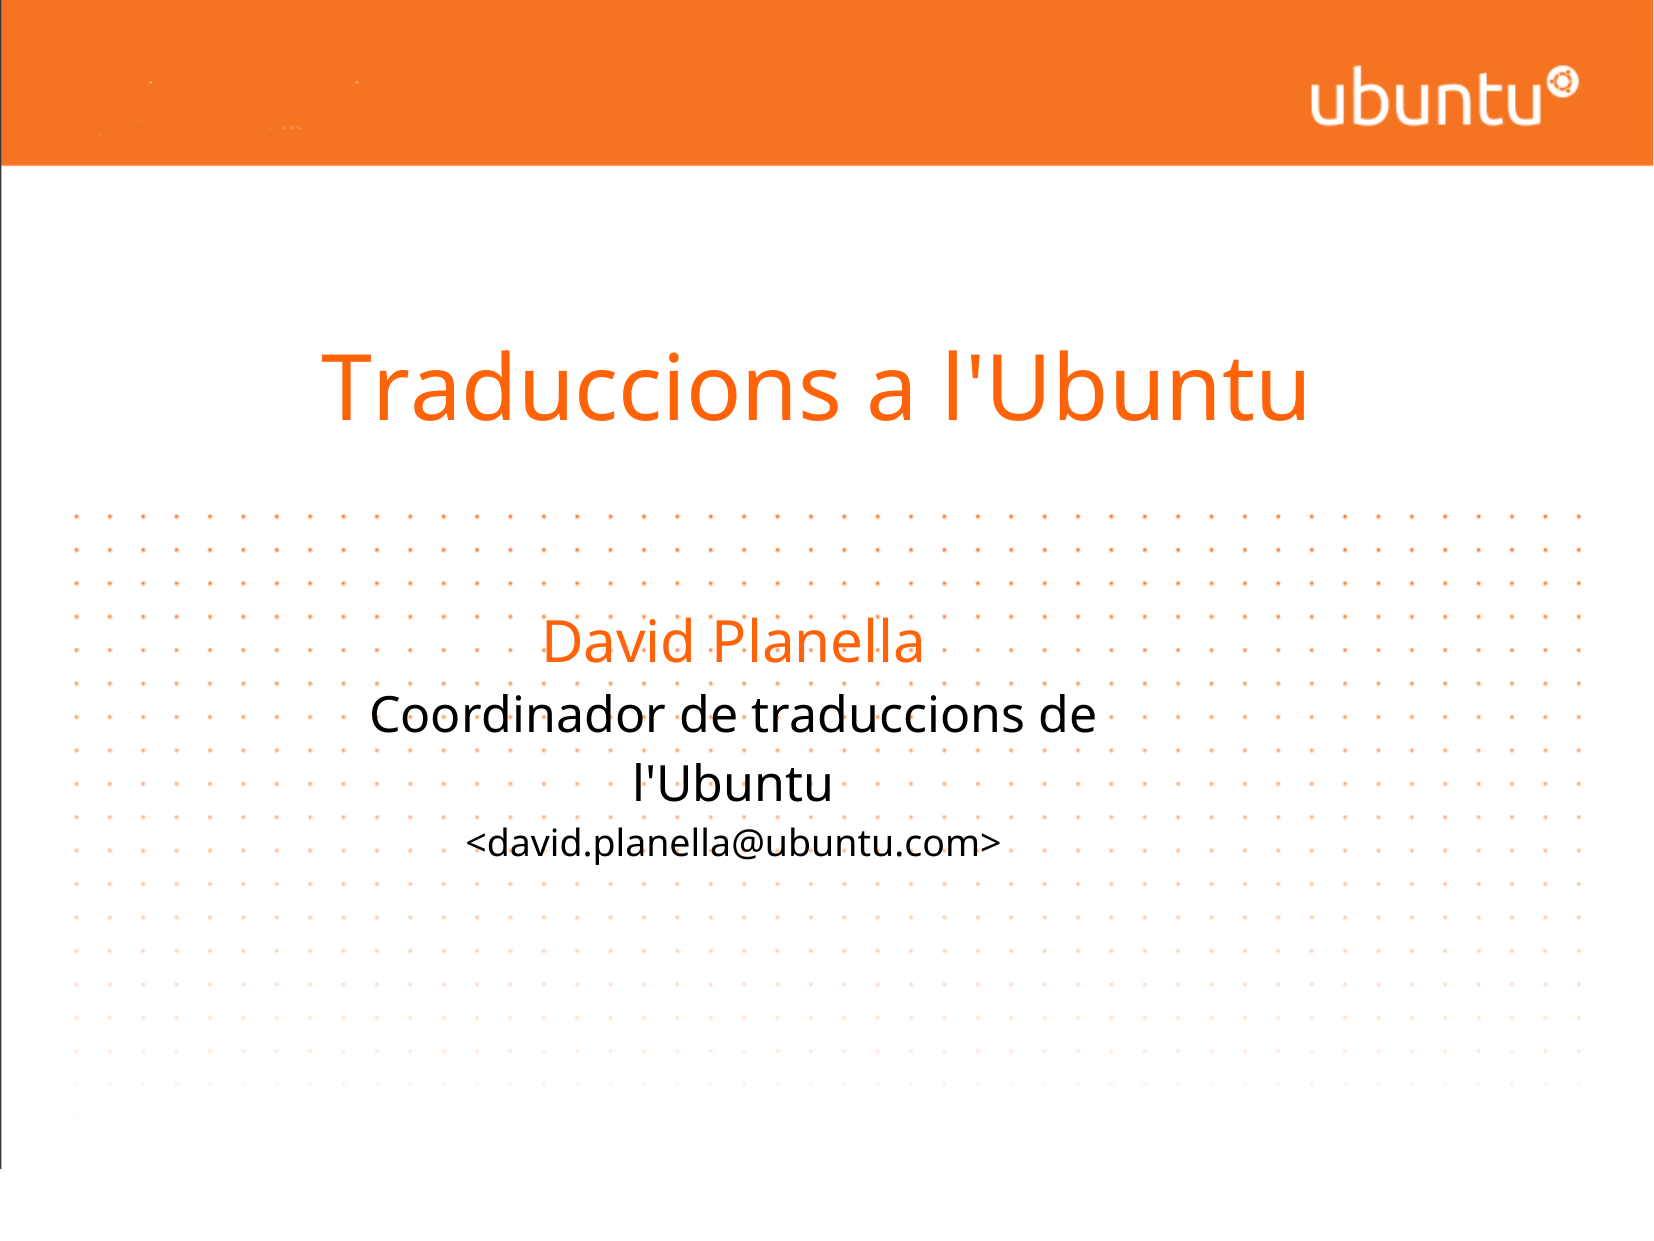

#
Traduccions a l'Ubuntu
David Planella
Coordinador de traduccions de l'Ubuntu
<david.planella@ubuntu.com>